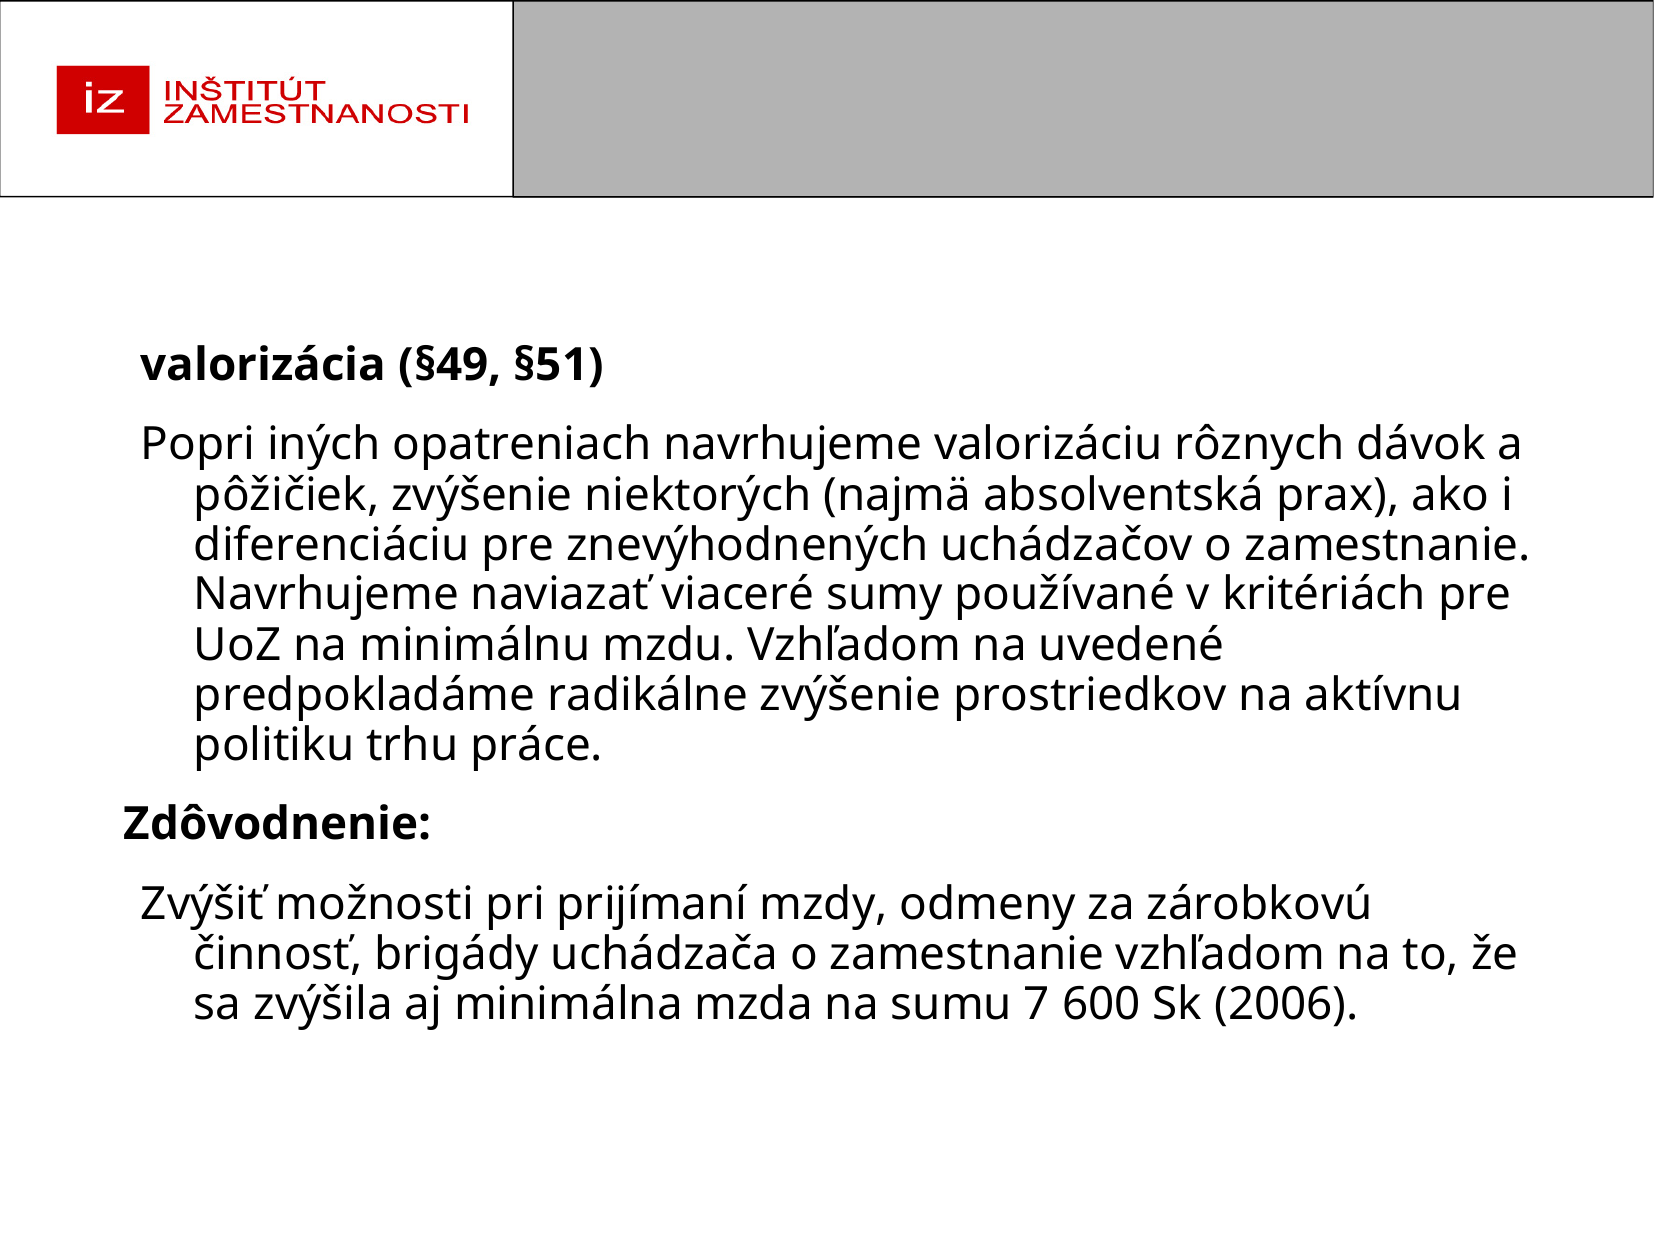

# valorizácia (§49, §51)
Popri iných opatreniach navrhujeme valorizáciu rôznych dávok a pôžičiek, zvýšenie niektorých (najmä absolventská prax), ako i diferenciáciu pre znevýhodnených uchádzačov o zamestnanie. Navrhujeme naviazať viaceré sumy používané v kritériách pre UoZ na minimálnu mzdu. Vzhľadom na uvedené predpokladáme radikálne zvýšenie prostriedkov na aktívnu politiku trhu práce.
Zdôvodnenie:
Zvýšiť možnosti pri prijímaní mzdy, odmeny za zárobkovú činnosť, brigády uchádzača o zamestnanie vzhľadom na to, že sa zvýšila aj minimálna mzda na sumu 7 600 Sk (2006).